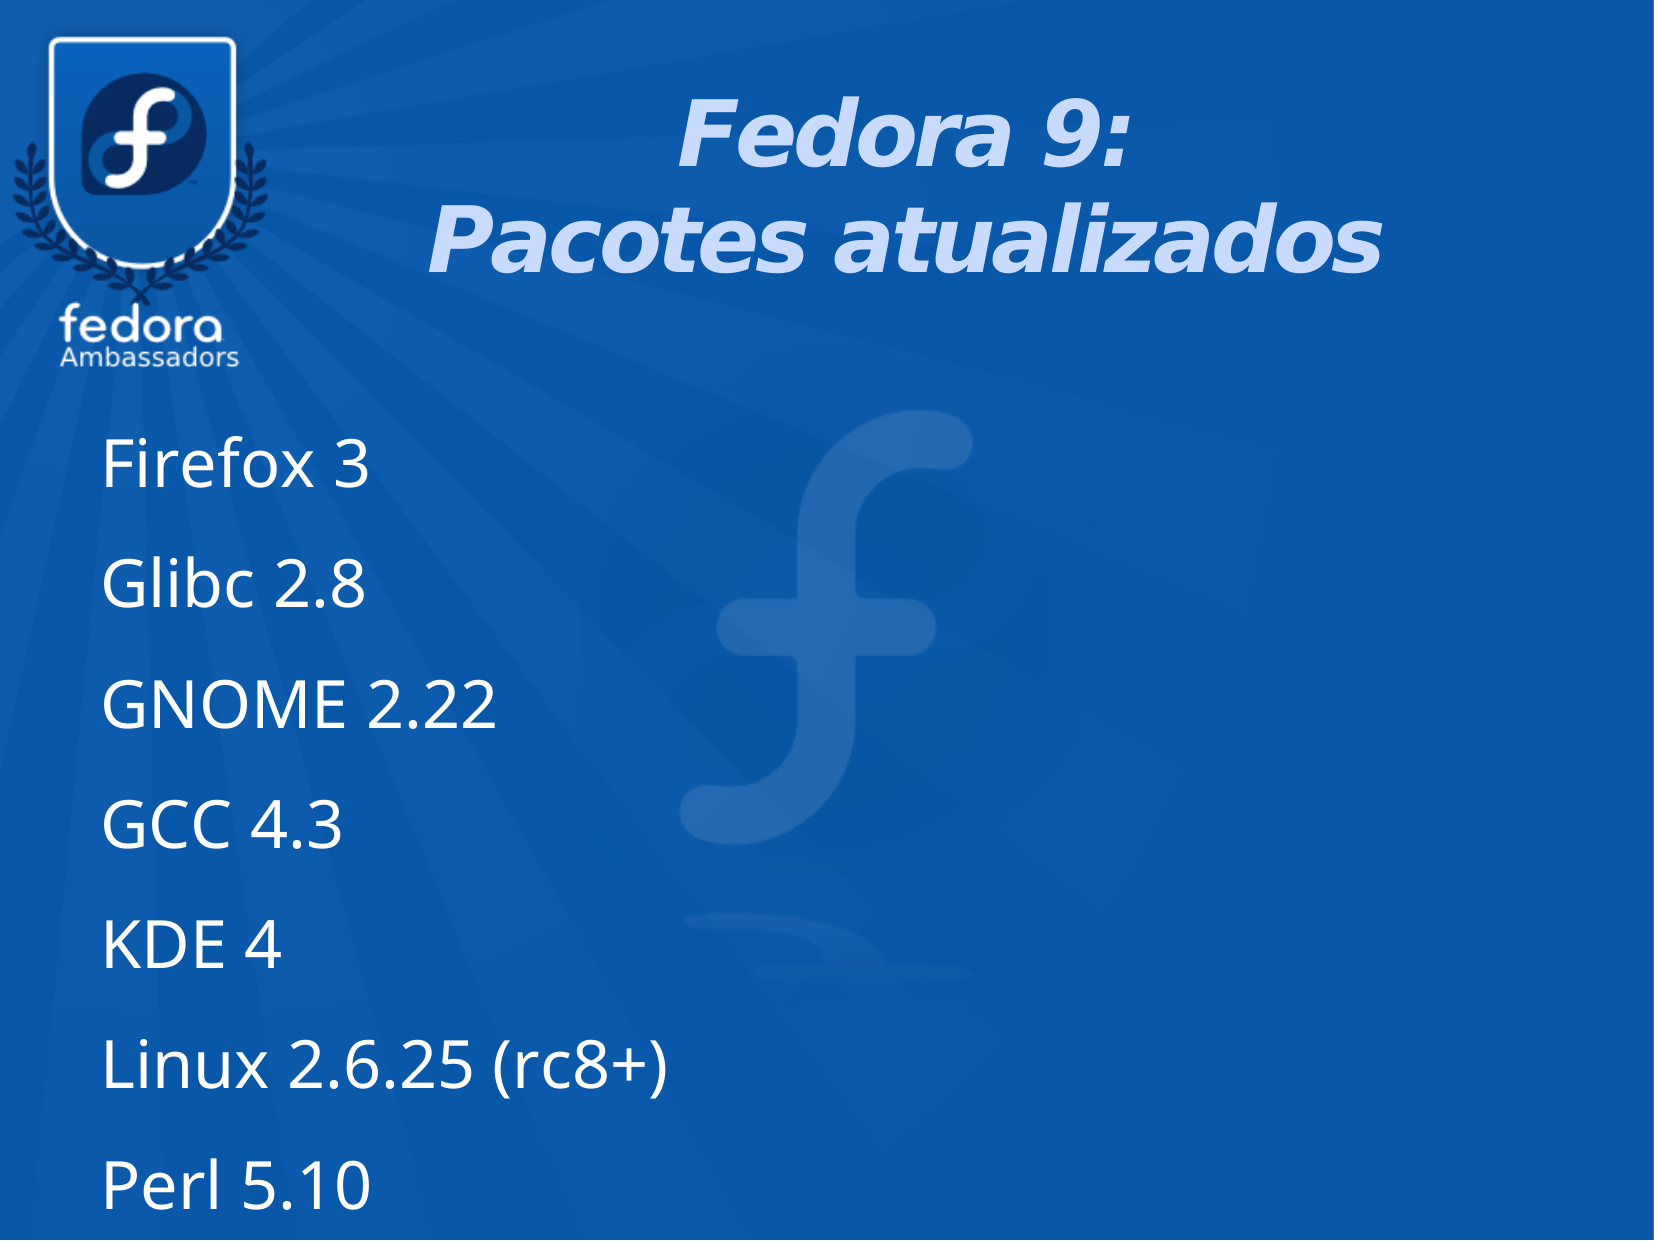

# Fedora 9: Pacotes atualizados
Firefox 3
Glibc 2.8
GNOME 2.22
GCC 4.3
KDE 4
Linux 2.6.25 (rc8+)
Perl 5.10